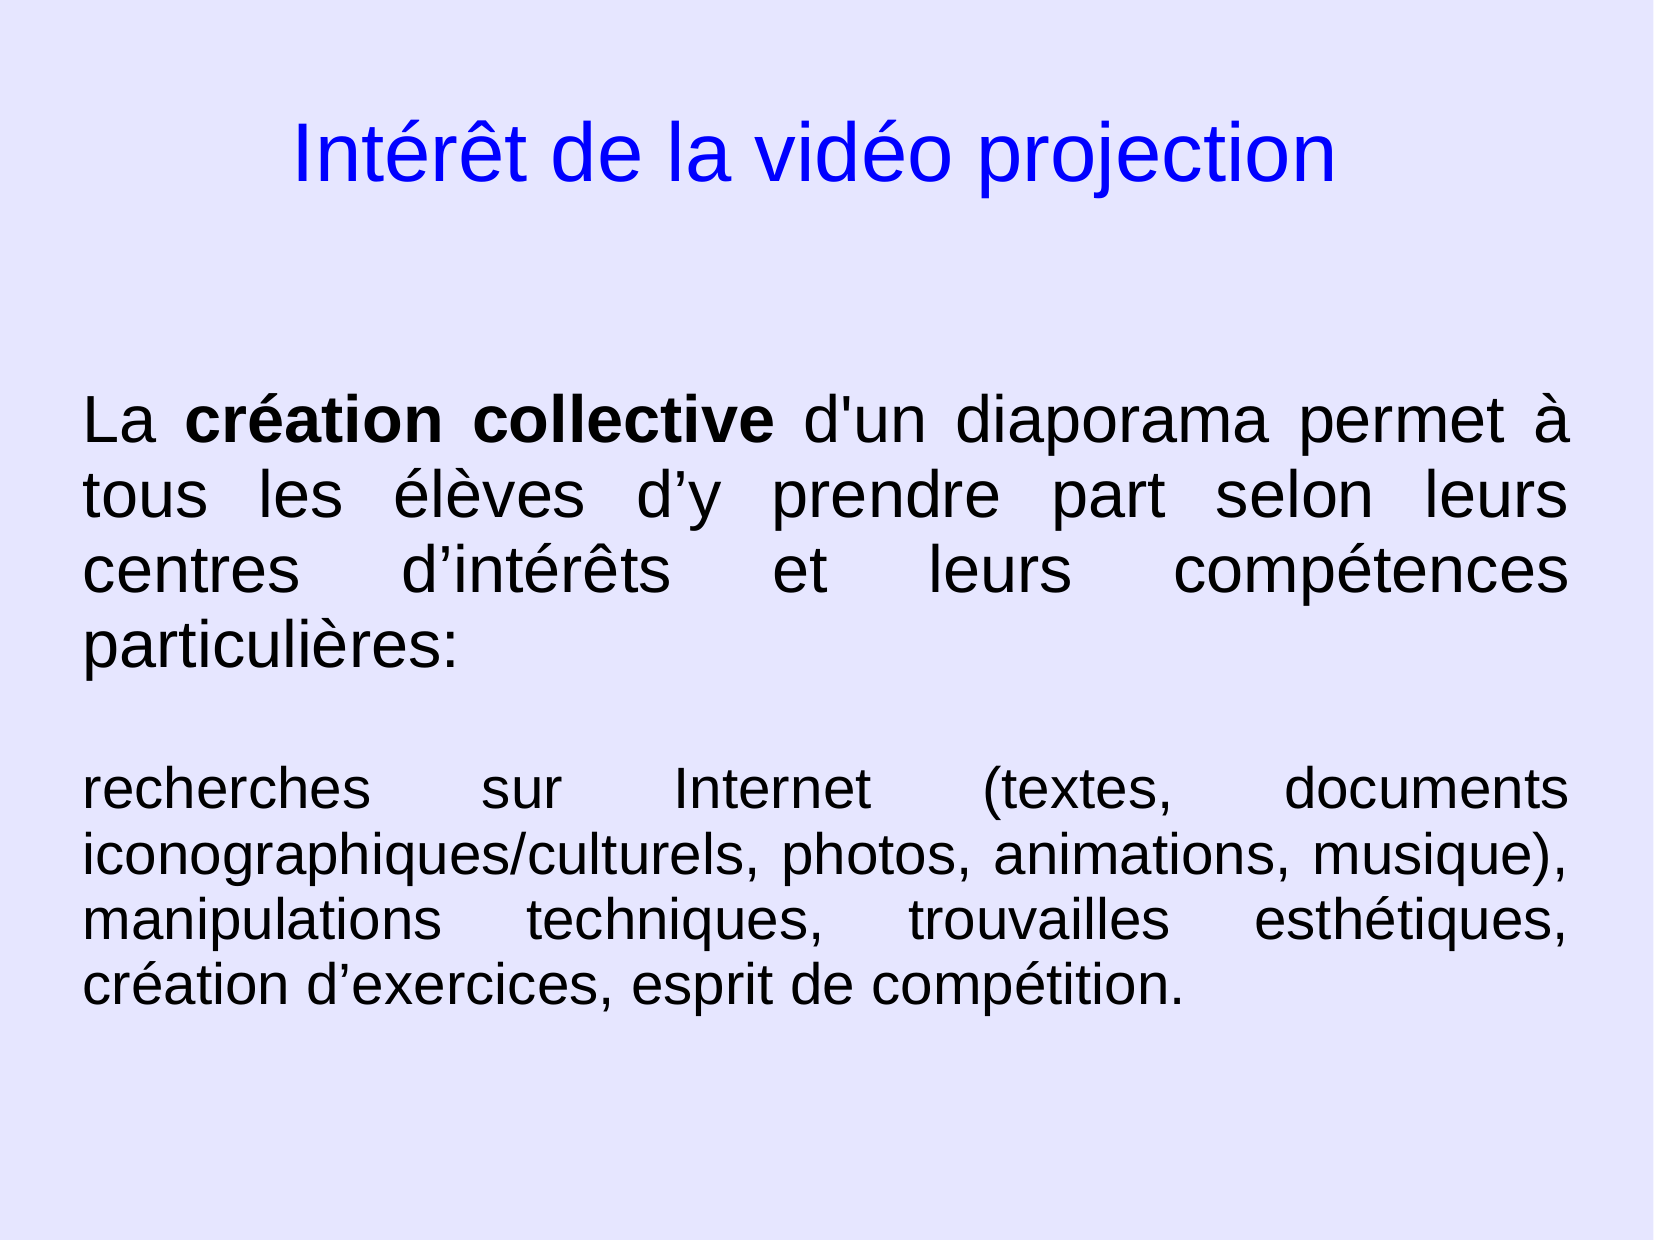

# Intérêt de la vidéo projection
La création collective d'un diaporama permet à tous les élèves d’y prendre part selon leurs centres d’intérêts et leurs compétences particulières:
recherches sur Internet (textes, documents iconographiques/culturels, photos, animations, musique), manipulations techniques, trouvailles esthétiques, création d’exercices, esprit de compétition.